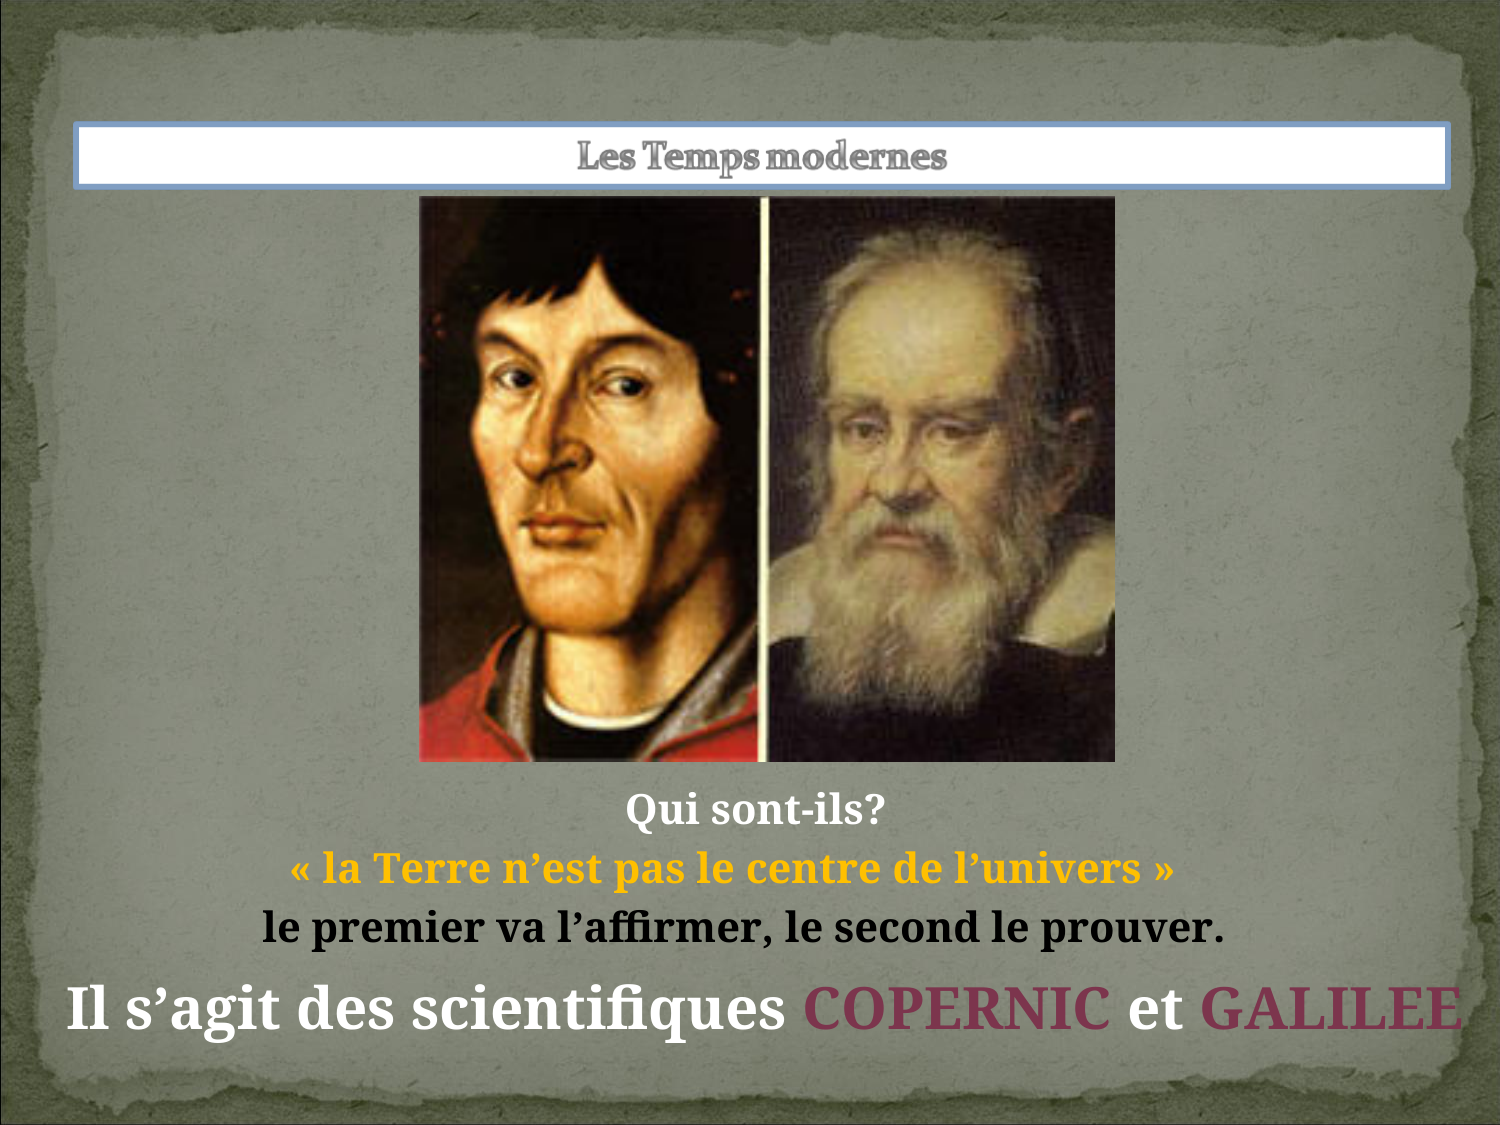

Qui sont-ils?
« la Terre n’est pas le centre de l’univers »
le premier va l’affirmer, le second le prouver.
Il s’agit des scientifiques COPERNIC et GALILEE